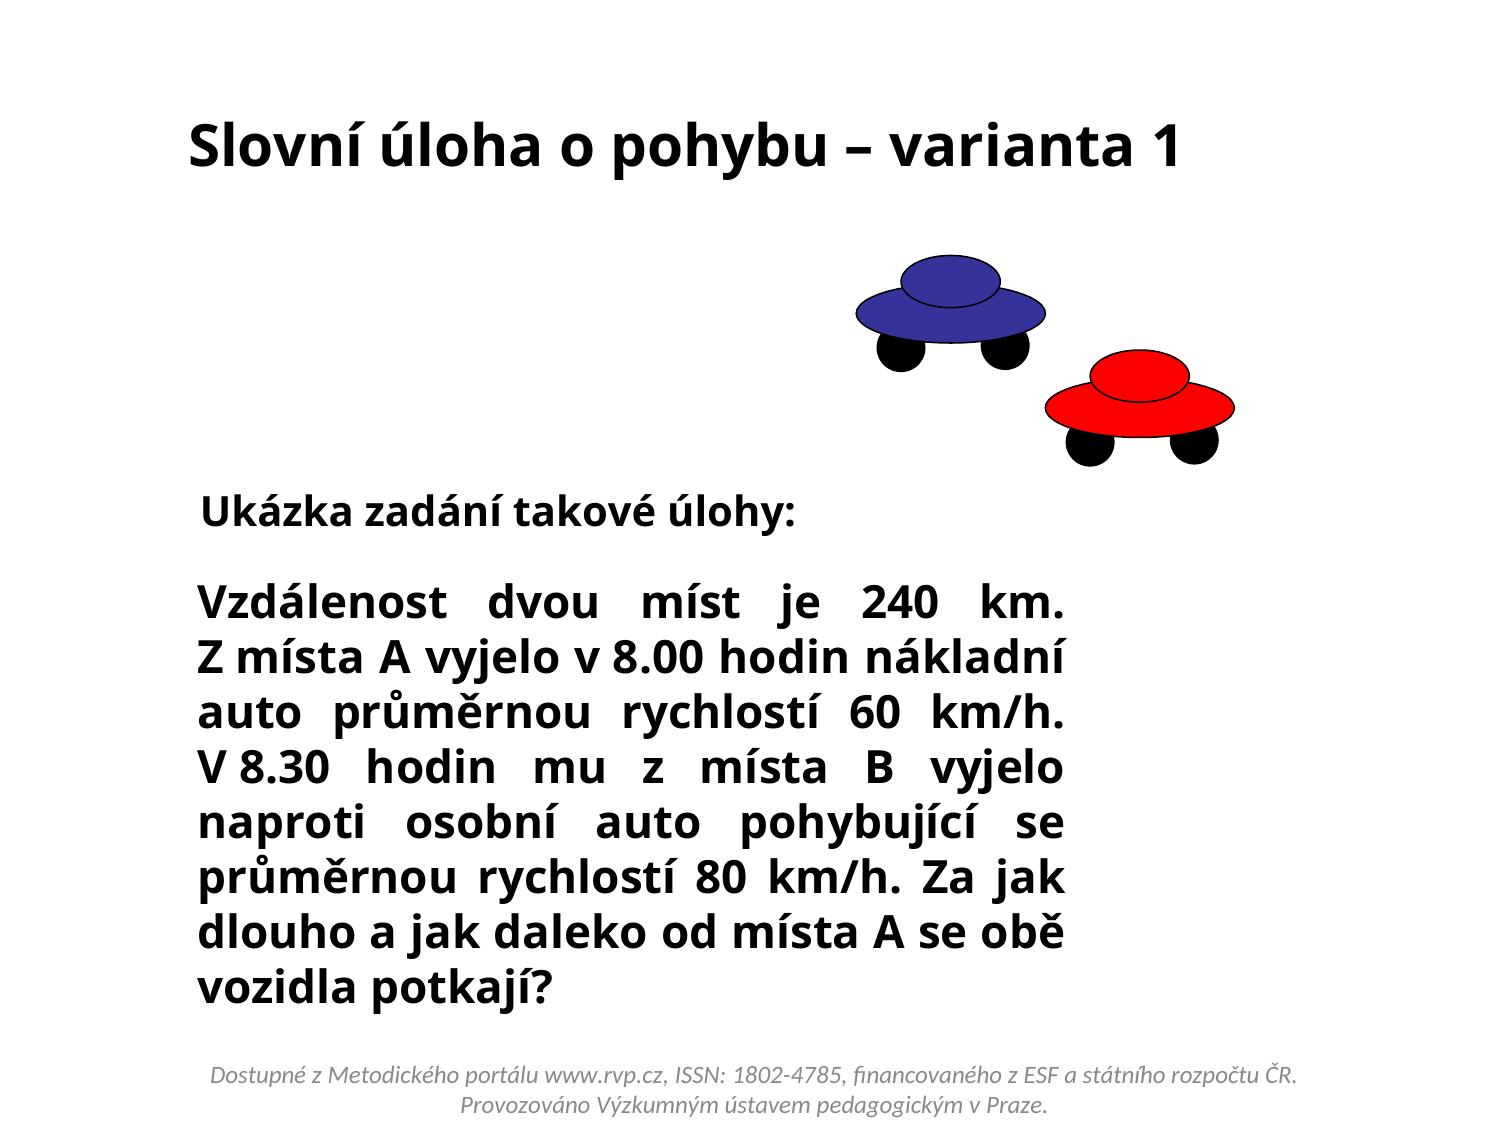

Slovní úloha o pohybu – varianta 1
Ukázka zadání takové úlohy:
Vzdálenost dvou míst je 240 km. Z místa A vyjelo v 8.00 hodin nákladní auto průměrnou rychlostí 60 km/h. V 8.30 hodin mu z místa B vyjelo naproti osobní auto pohybující se průměrnou rychlostí 80 km/h. Za jak dlouho a jak daleko od místa A se obě vozidla potkají?